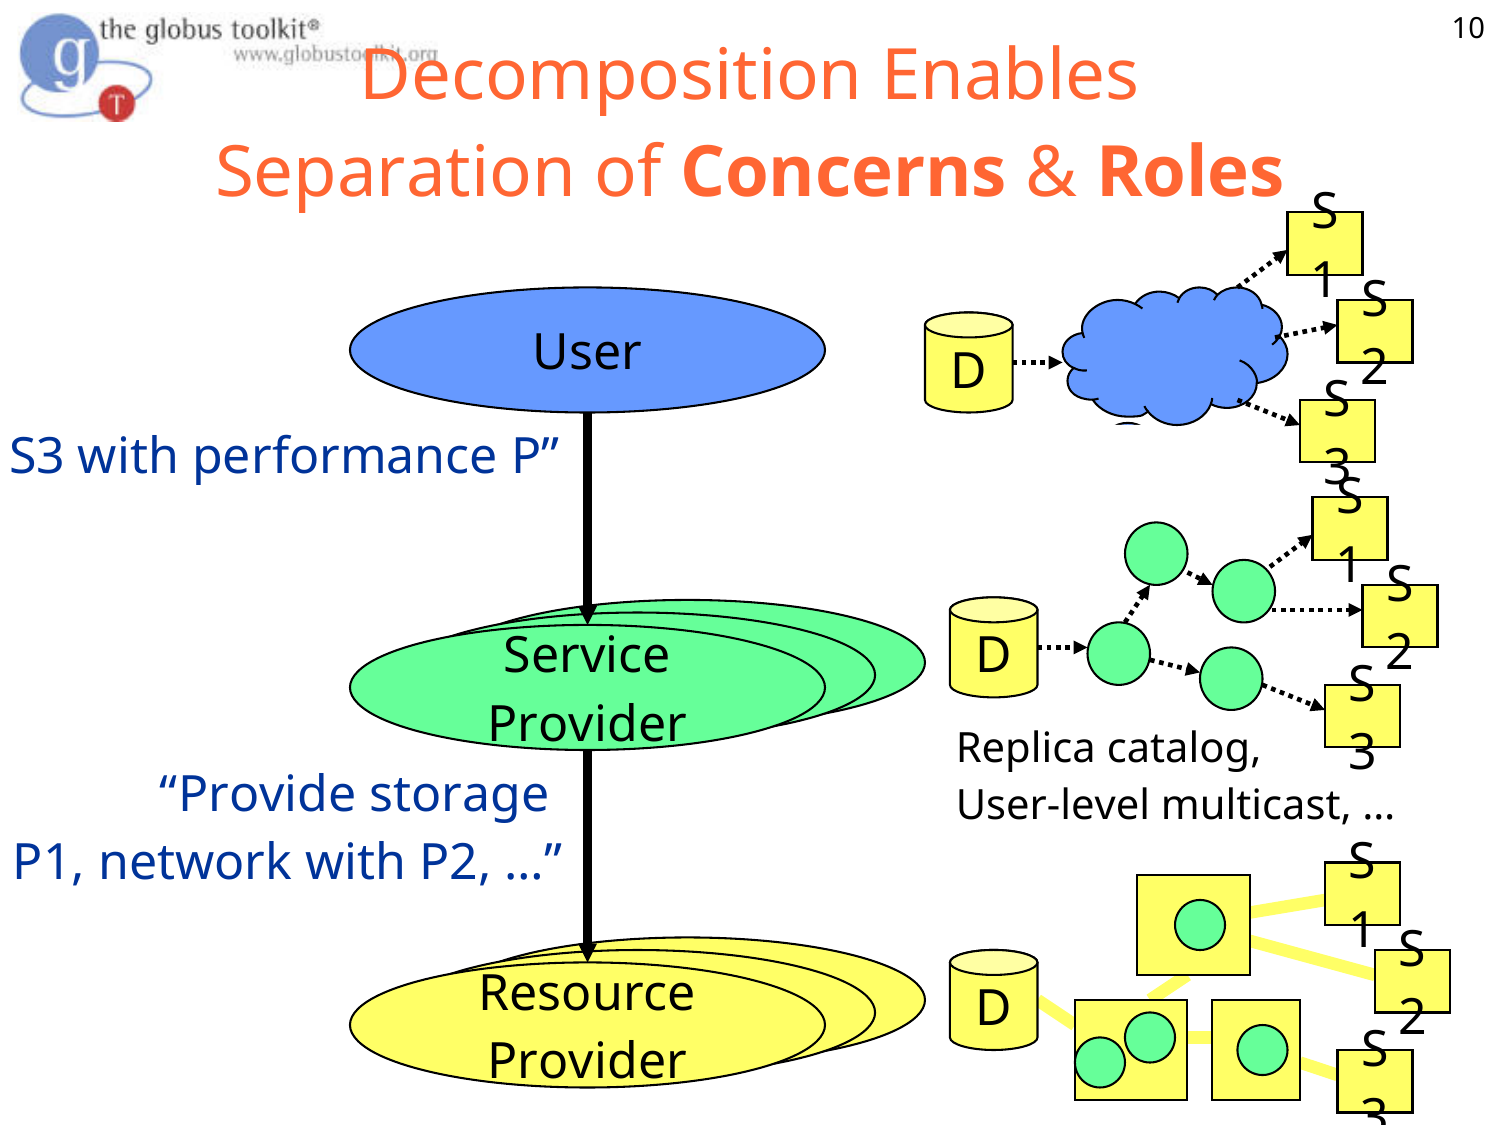

10
# Decomposition Enables Separation of Concerns & Roles
S1
User
S2
D
S3
“Provide access to data D at S1, S2, S3 with performance P”
Service
Provider
S1
S2
D
S3
Replica catalog,
User-level multicast, …
“Provide storage
with performance P1, network with P2, …”
Resource
Provider
S1
D
S2
S3